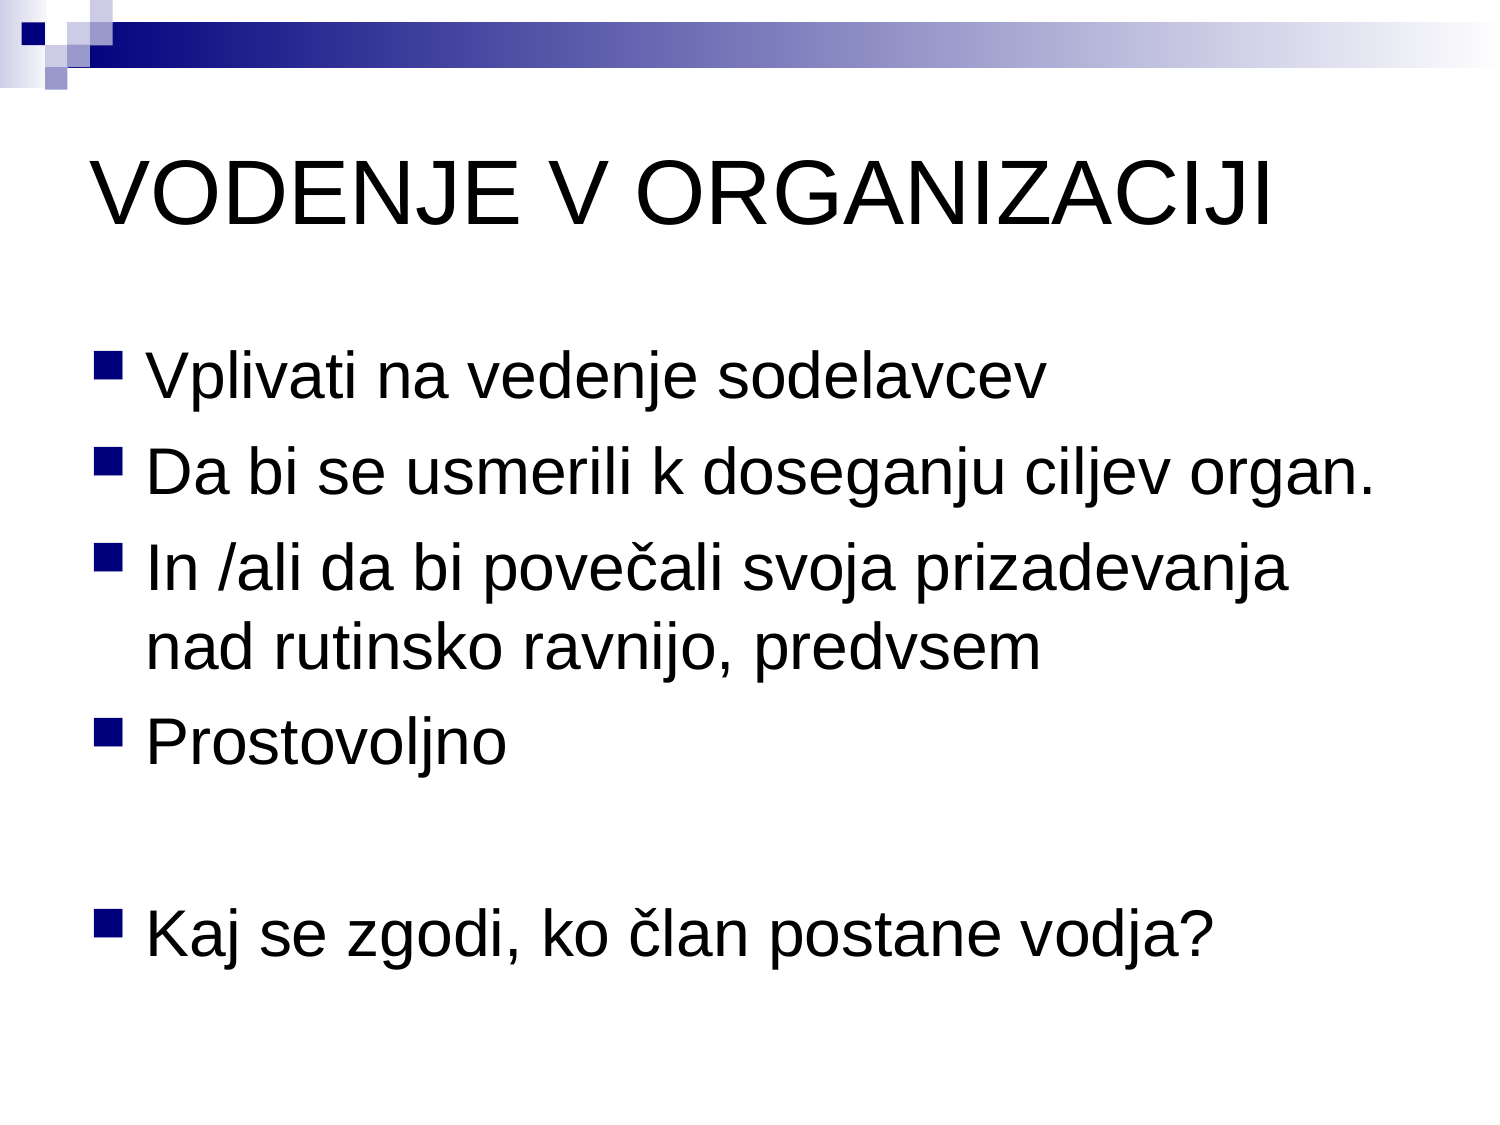

# VODENJE V ORGANIZACIJI
Vplivati na vedenje sodelavcev
Da bi se usmerili k doseganju ciljev organ.
In /ali da bi povečali svoja prizadevanja nad rutinsko ravnijo, predvsem
Prostovoljno
Kaj se zgodi, ko član postane vodja?